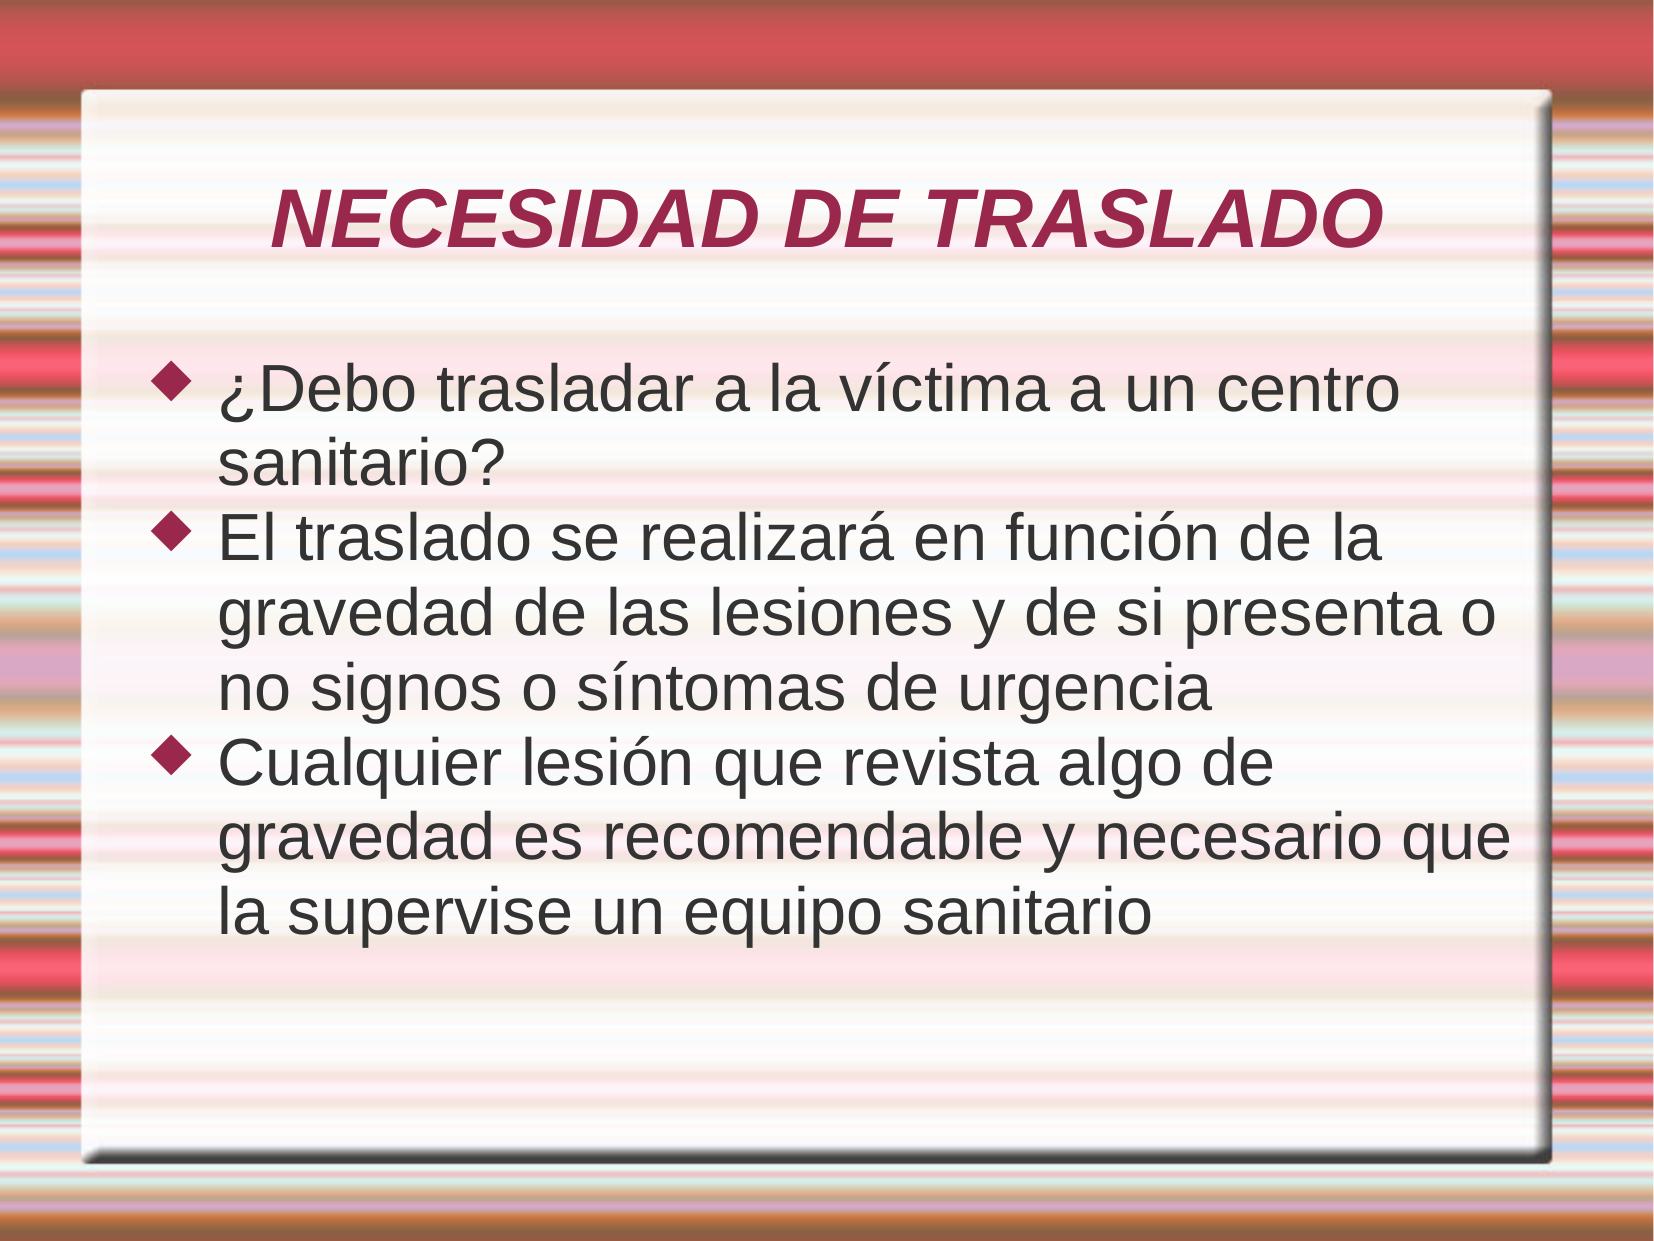

# NECESIDAD DE TRASLADO
¿Debo trasladar a la víctima a un centro sanitario?
El traslado se realizará en función de la gravedad de las lesiones y de si presenta o no signos o síntomas de urgencia
Cualquier lesión que revista algo de gravedad es recomendable y necesario que la supervise un equipo sanitario